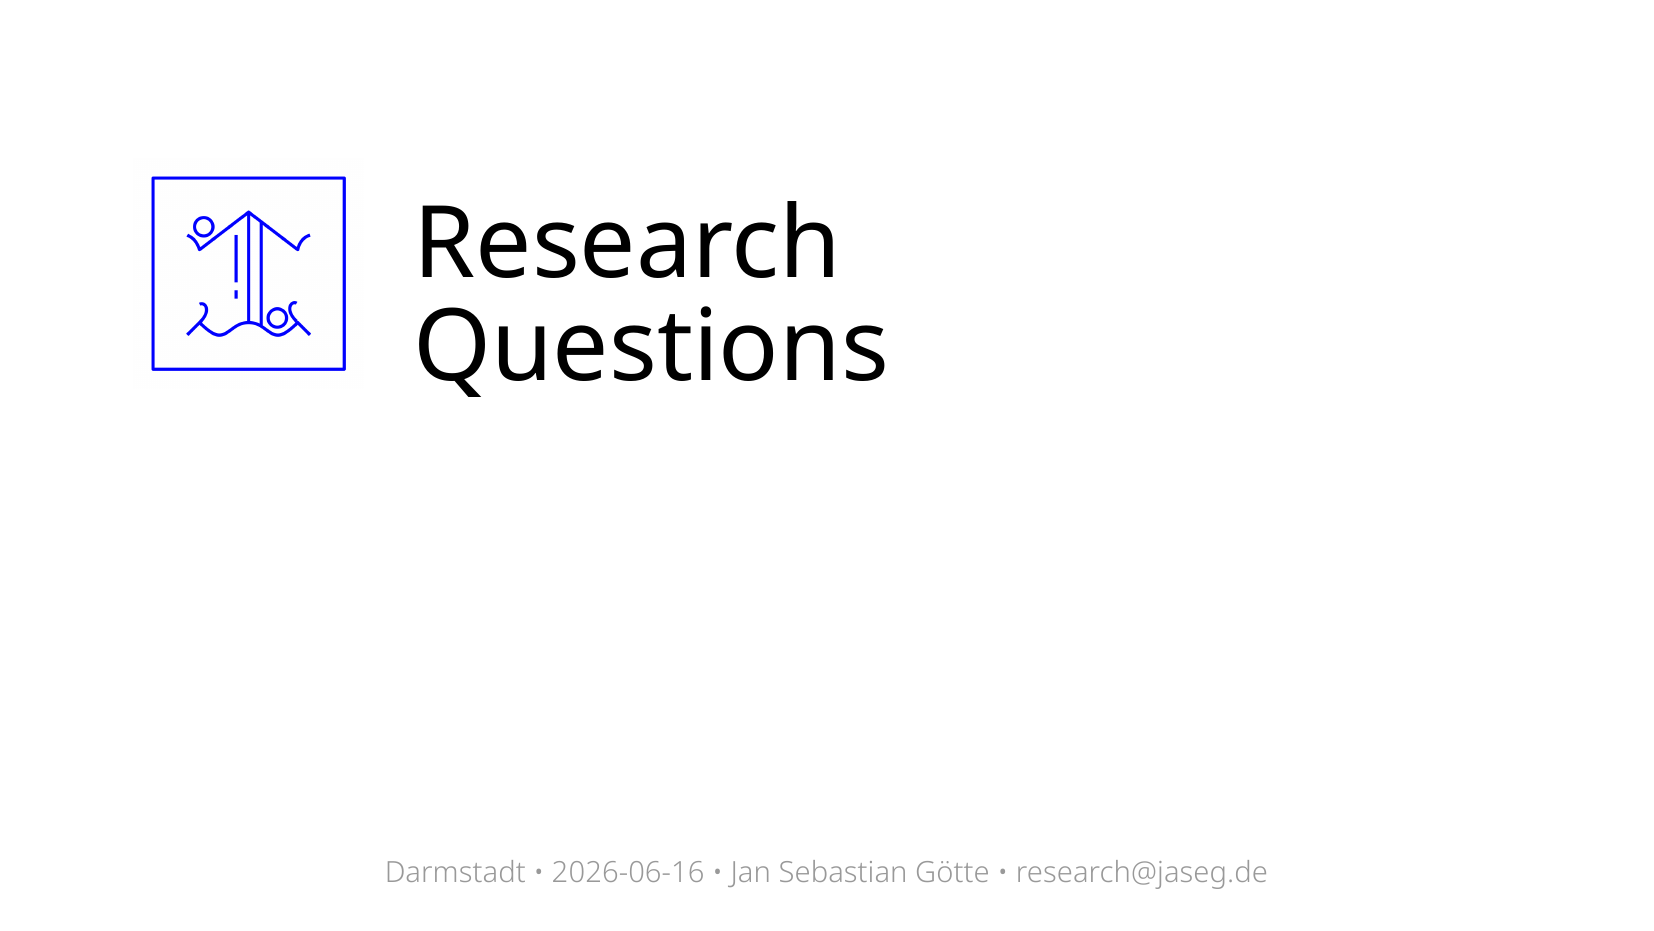

# Research Questions
Darmstadt • 2026-06-16 • Jan Sebastian Götte • research@jaseg.de
Darmstadt • 2026-06-16 • Jan Sebastian Götte • research@jaseg.de